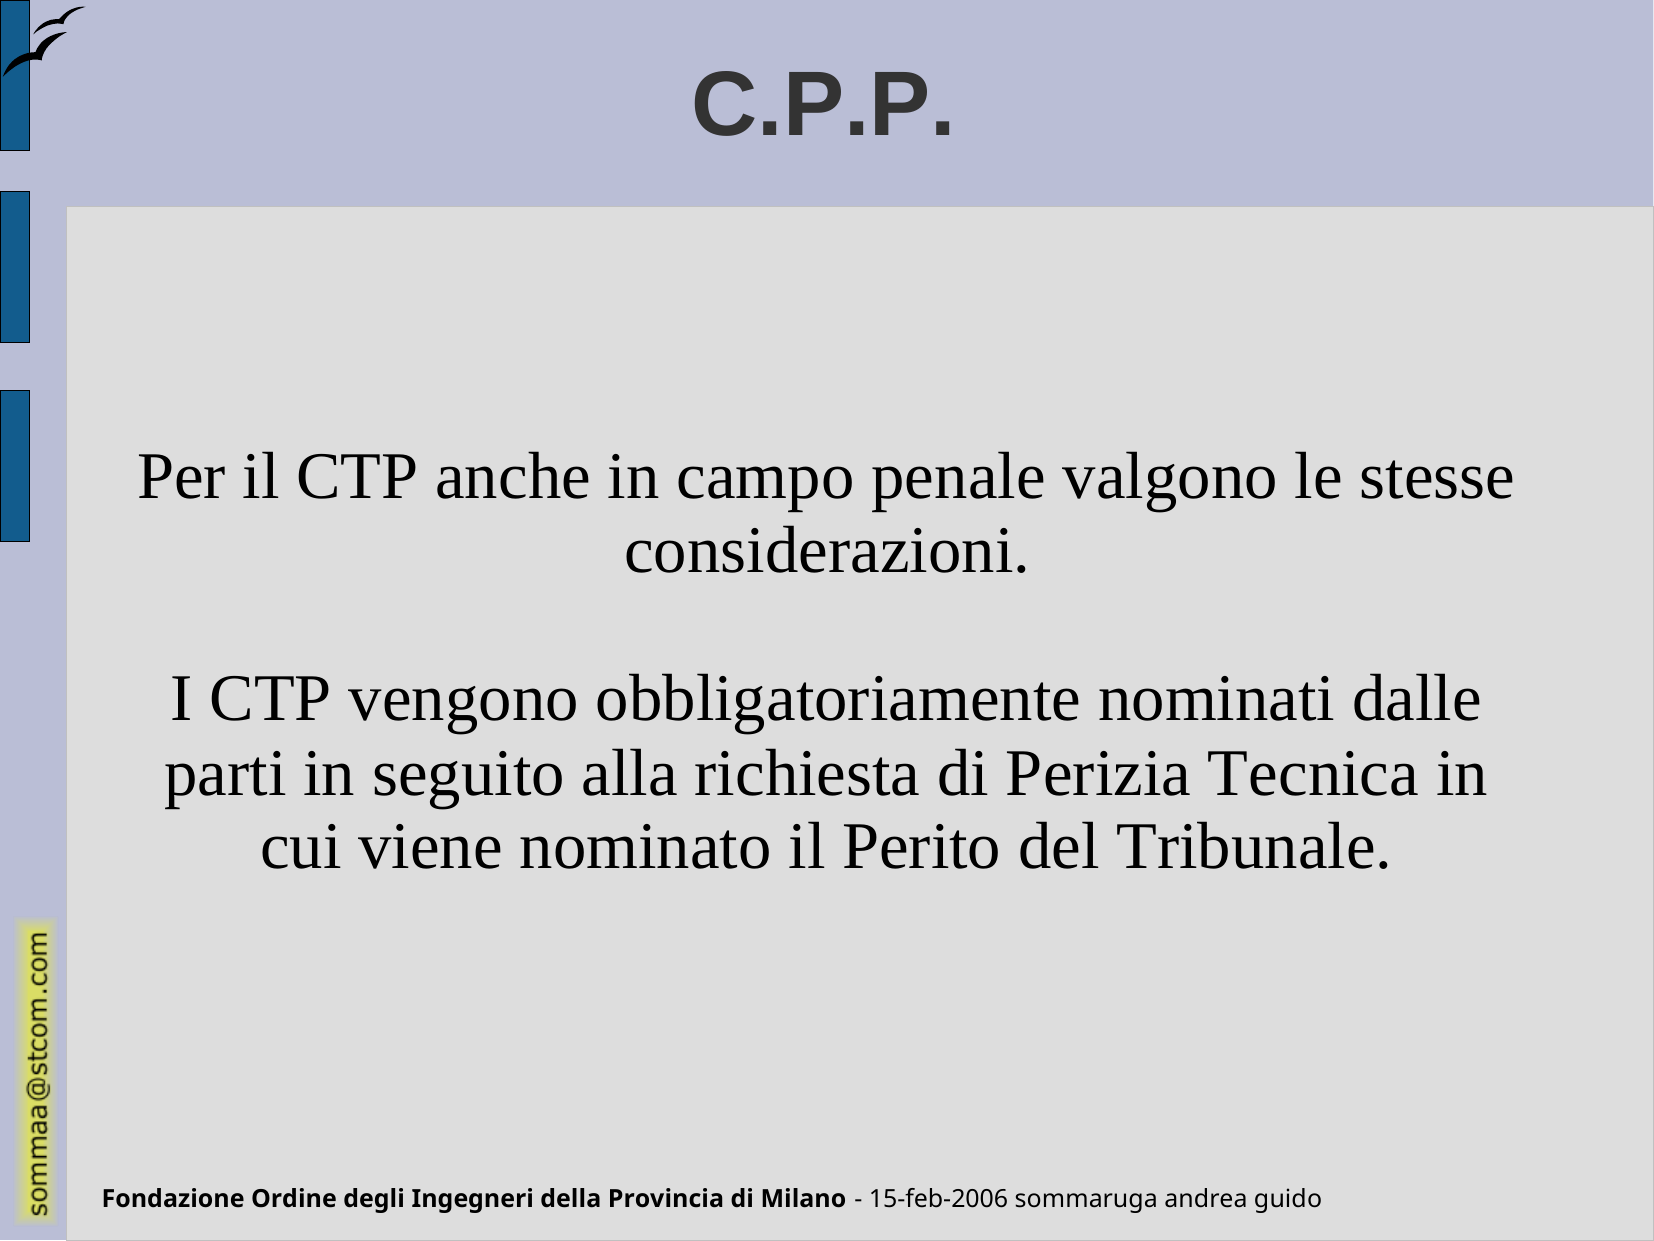

# C.P.P.
Per il CTP anche in campo penale valgono le stesse considerazioni.
I CTP vengono obbligatoriamente nominati dalle parti in seguito alla richiesta di Perizia Tecnica in cui viene nominato il Perito del Tribunale.